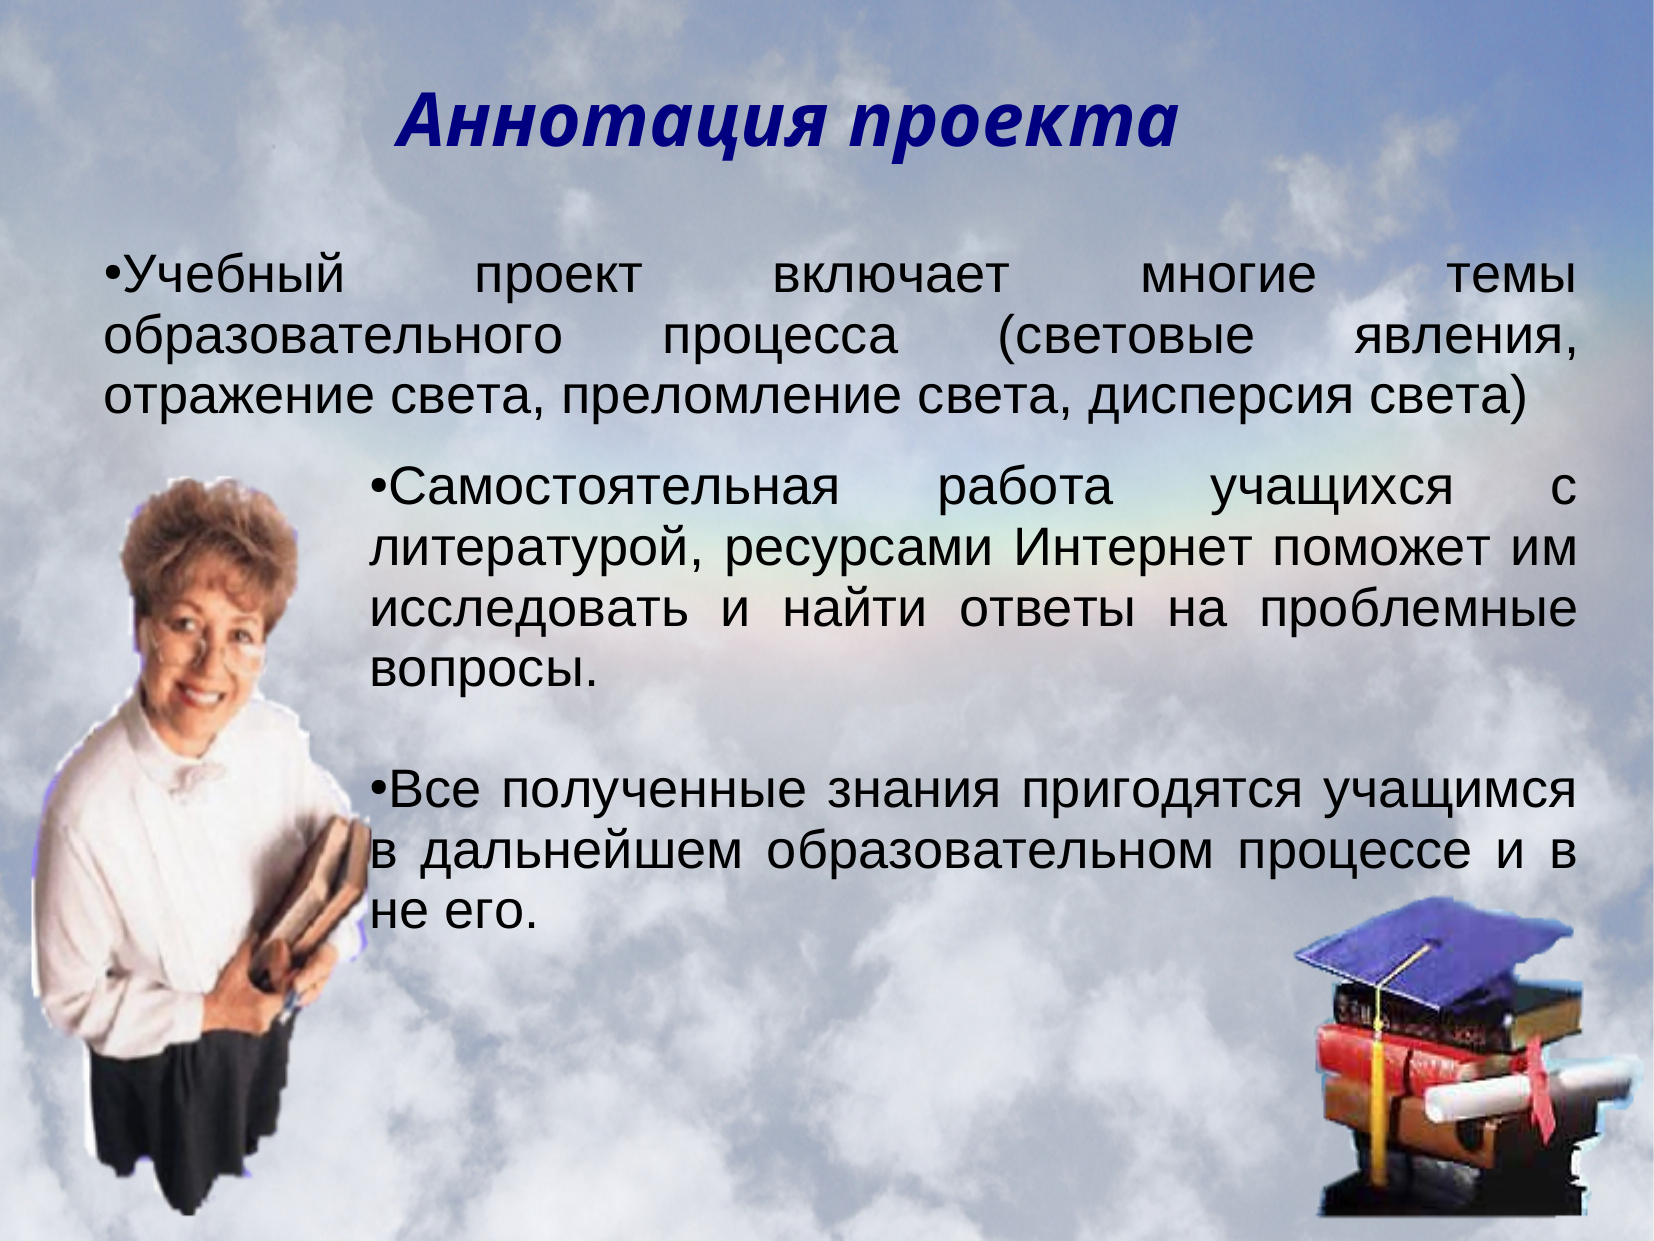

Аннотация проекта
Учебный проект включает многие темы образовательного процесса (световые явления, отражение света, преломление света, дисперсия света)
Самостоятельная работа учащихся с литературой, ресурсами Интернет поможет им исследовать и найти ответы на проблемные вопросы.
Все полученные знания пригодятся учащимся в дальнейшем образовательном процессе и в не его.